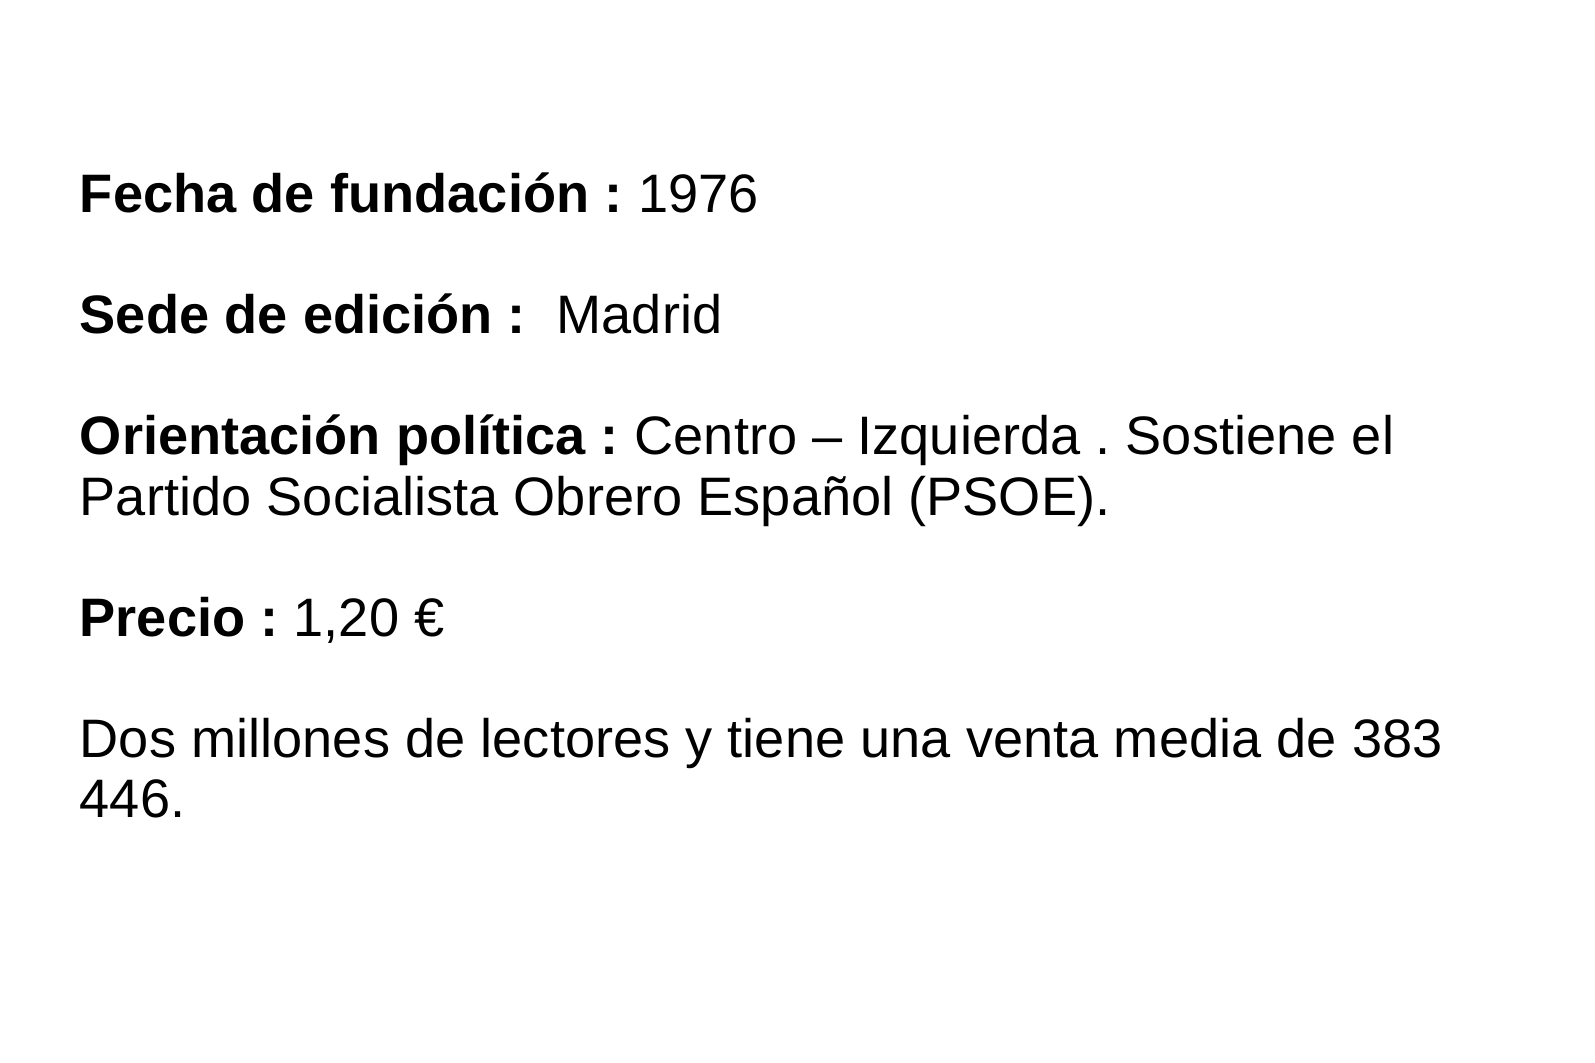

# Fecha de fundación : 1976
Sede de edición : Madrid
Orientación política : Centro – Izquierda . Sostiene el Partido Socialista Obrero Español (PSOE).
Precio : 1,20 €
Dos millones de lectores y tiene una venta media de 383 446.